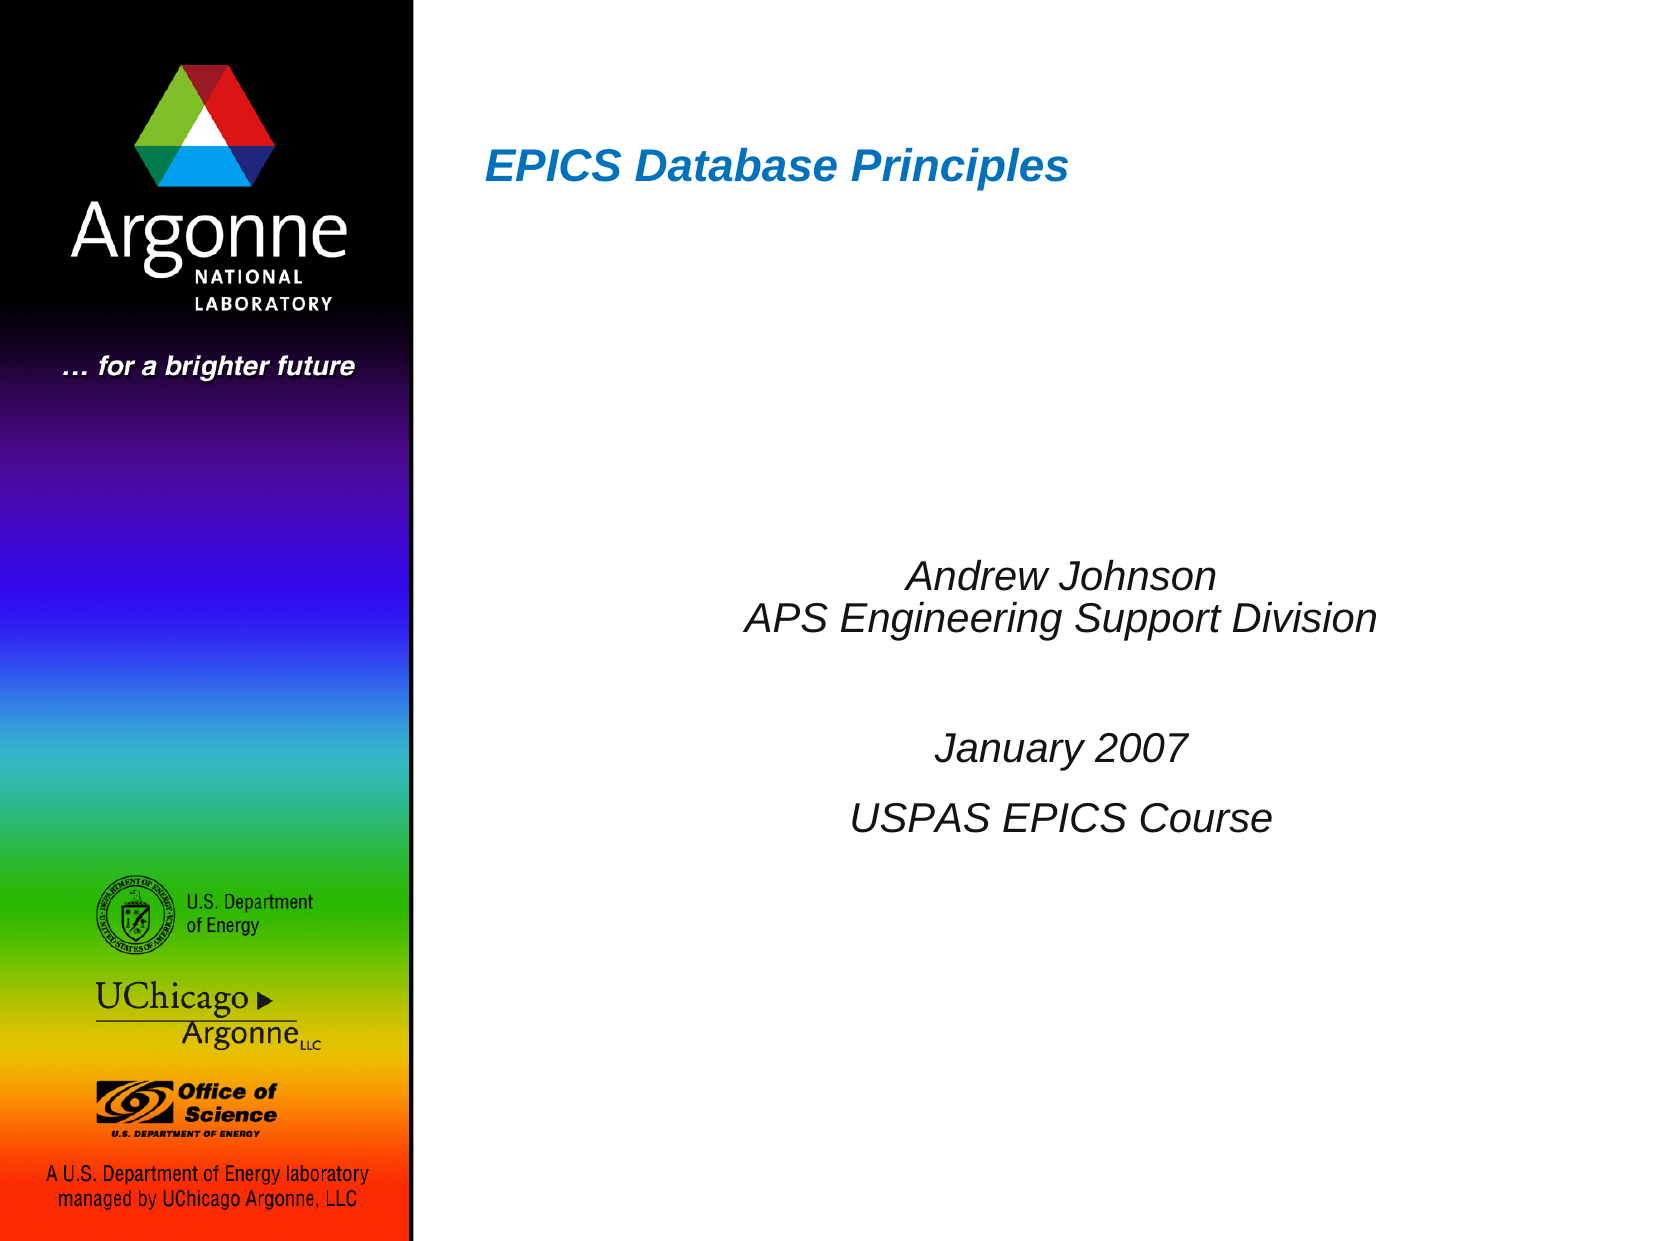

# EPICS Database Principles
Andrew Johnson
APS Engineering Support Division
January 2007
USPAS EPICS Course